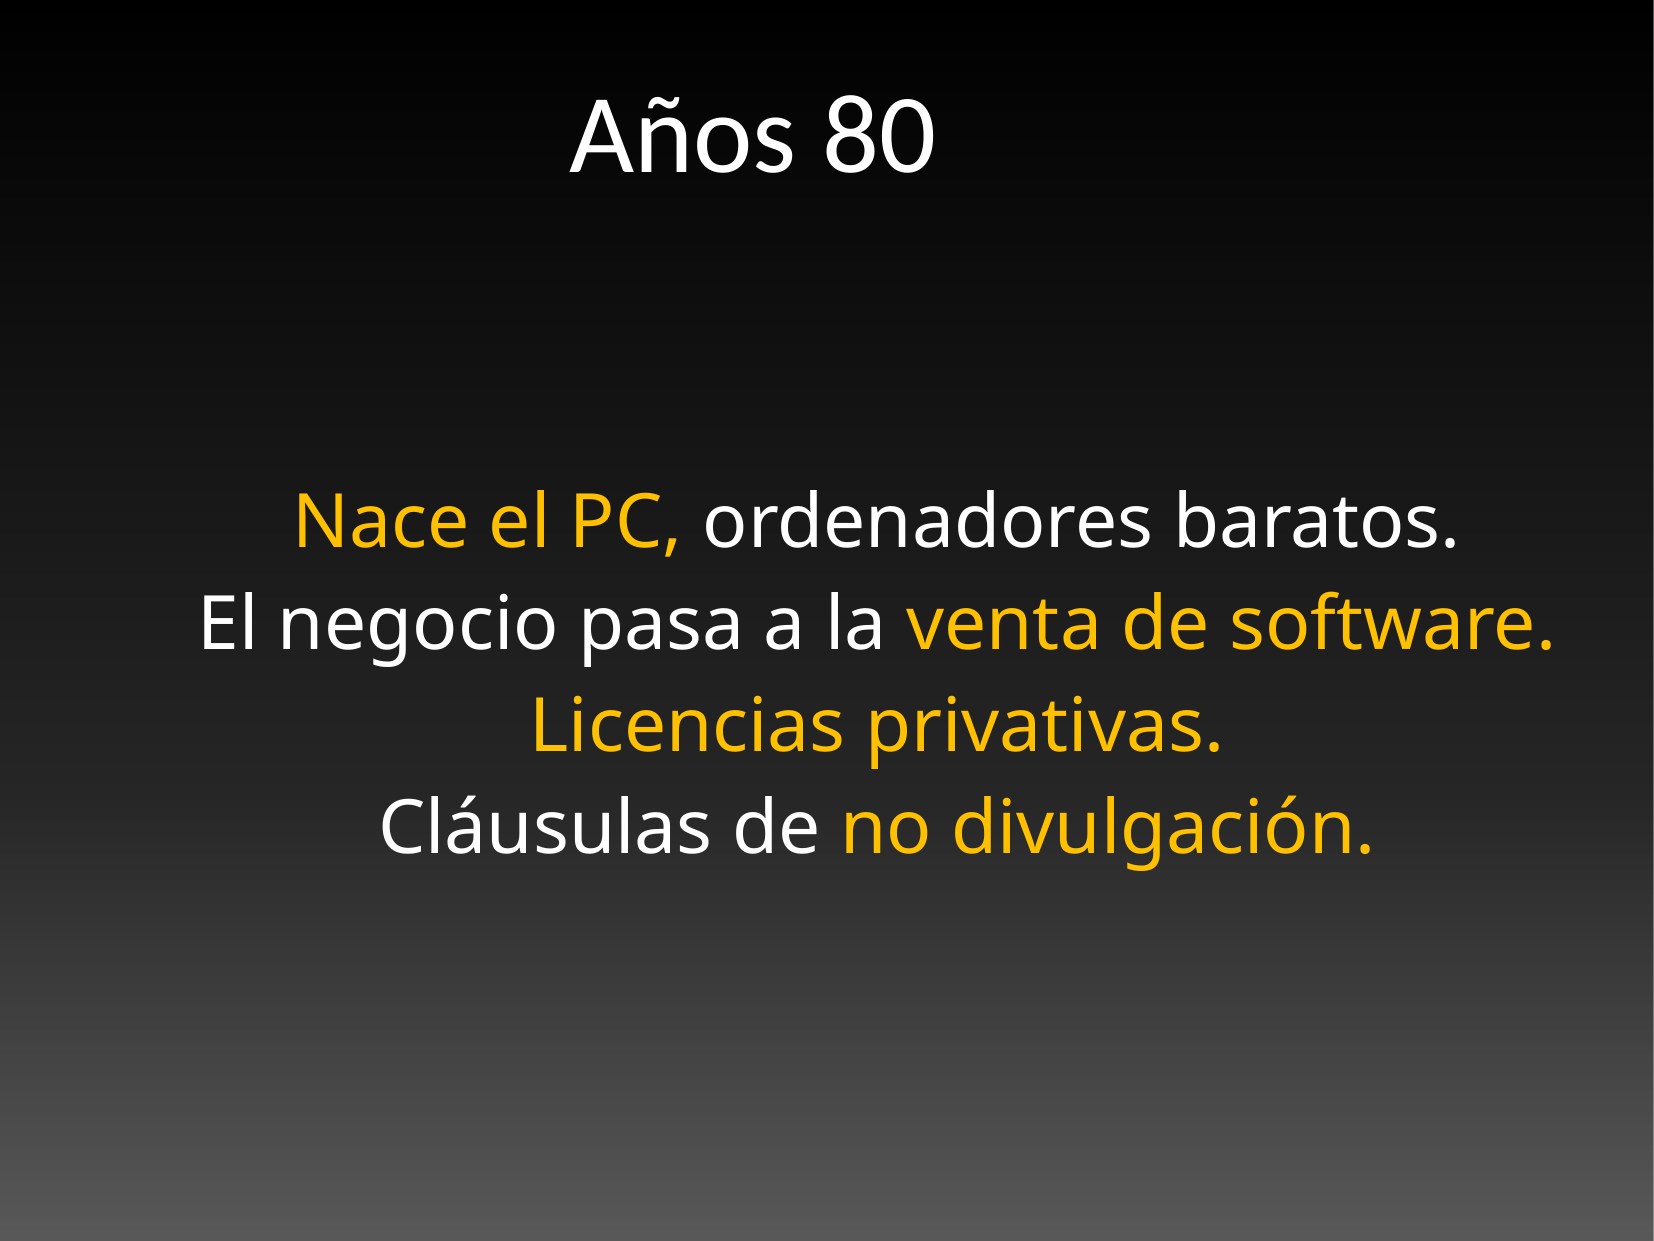

Años 80
Nace el PC, ordenadores baratos.
El negocio pasa a la venta de software.
Licencias privativas.
Cláusulas de no divulgación.